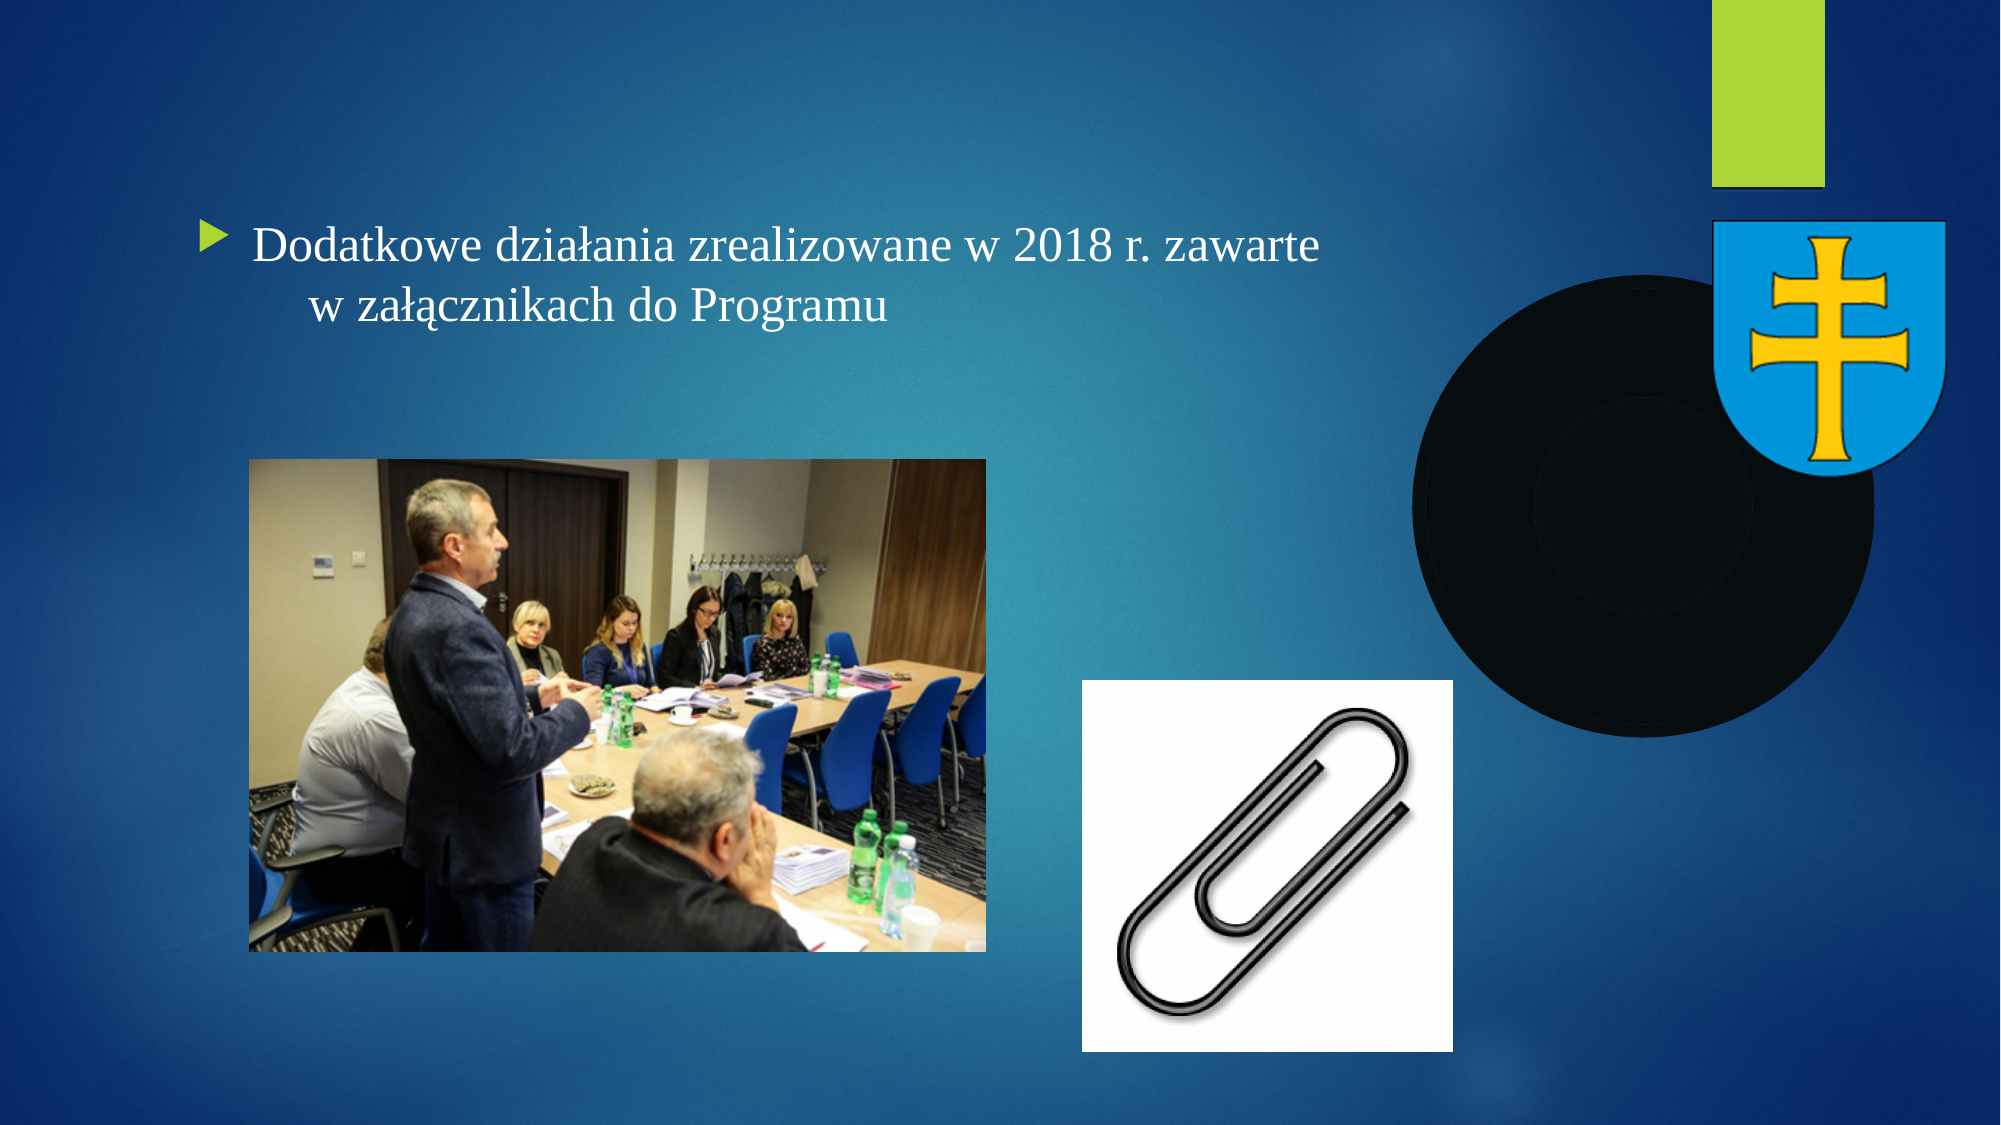

# Dodatkowe działania zrealizowane w 2018 r. zawarte w załącznikach do Programu